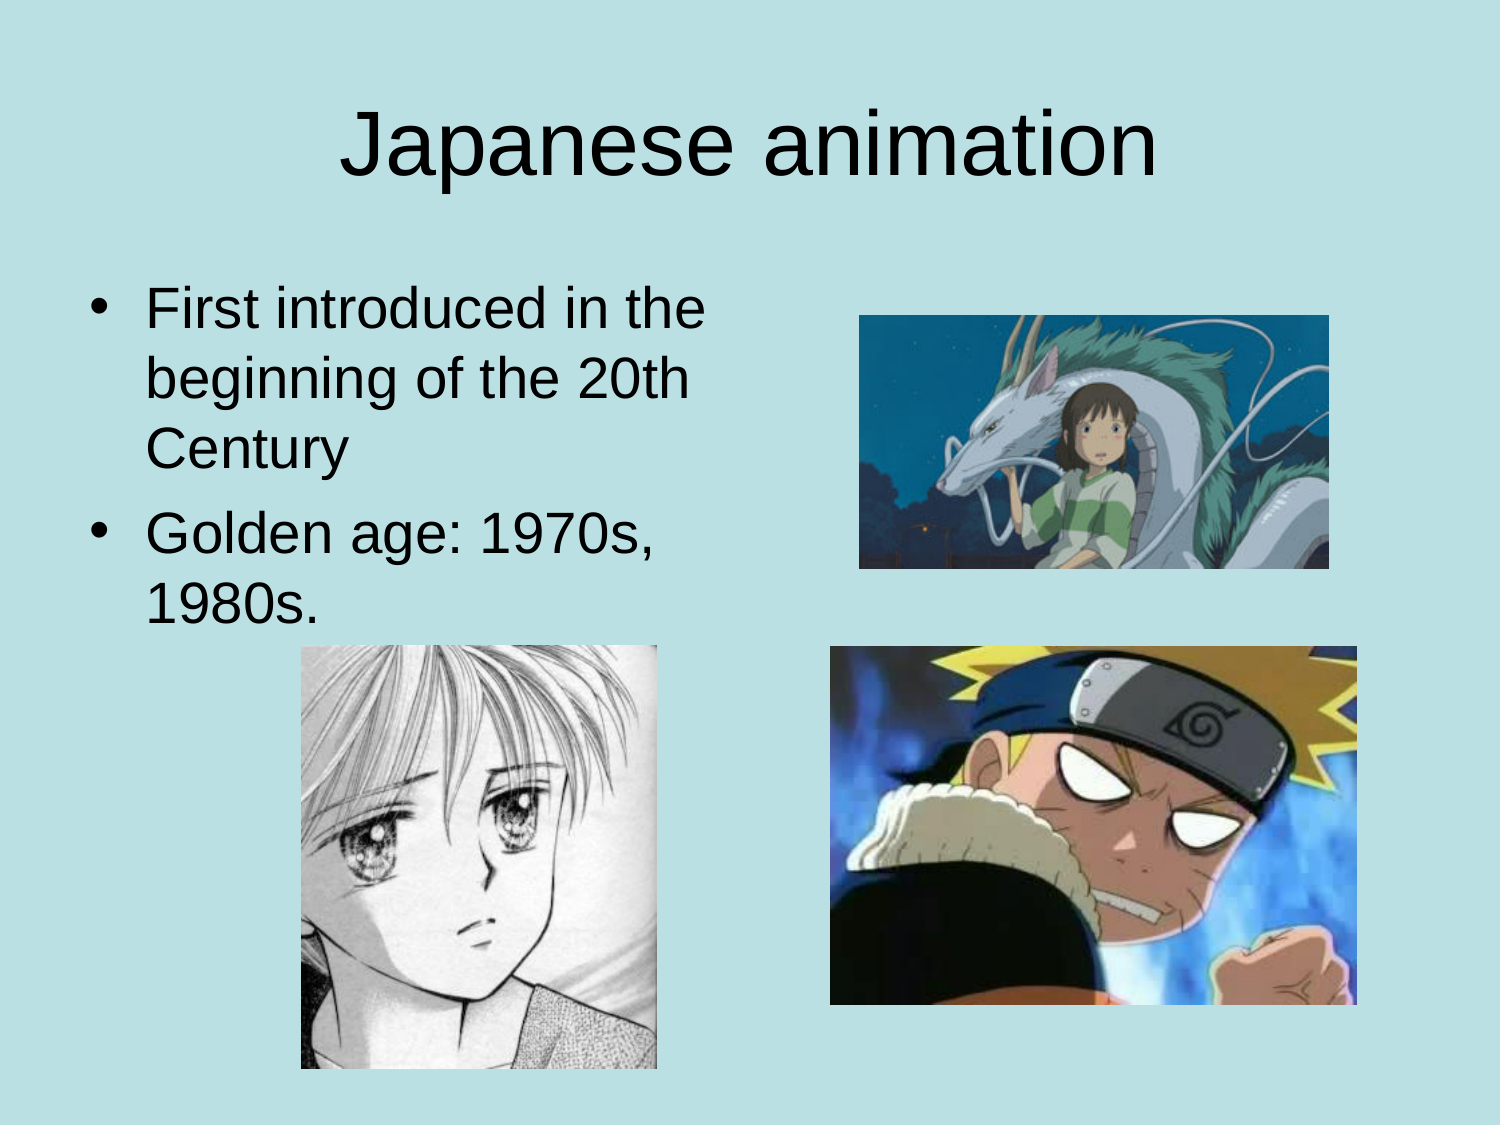

# Japanese animation
First introduced in the beginning of the 20th Century
Golden age: 1970s, 1980s.